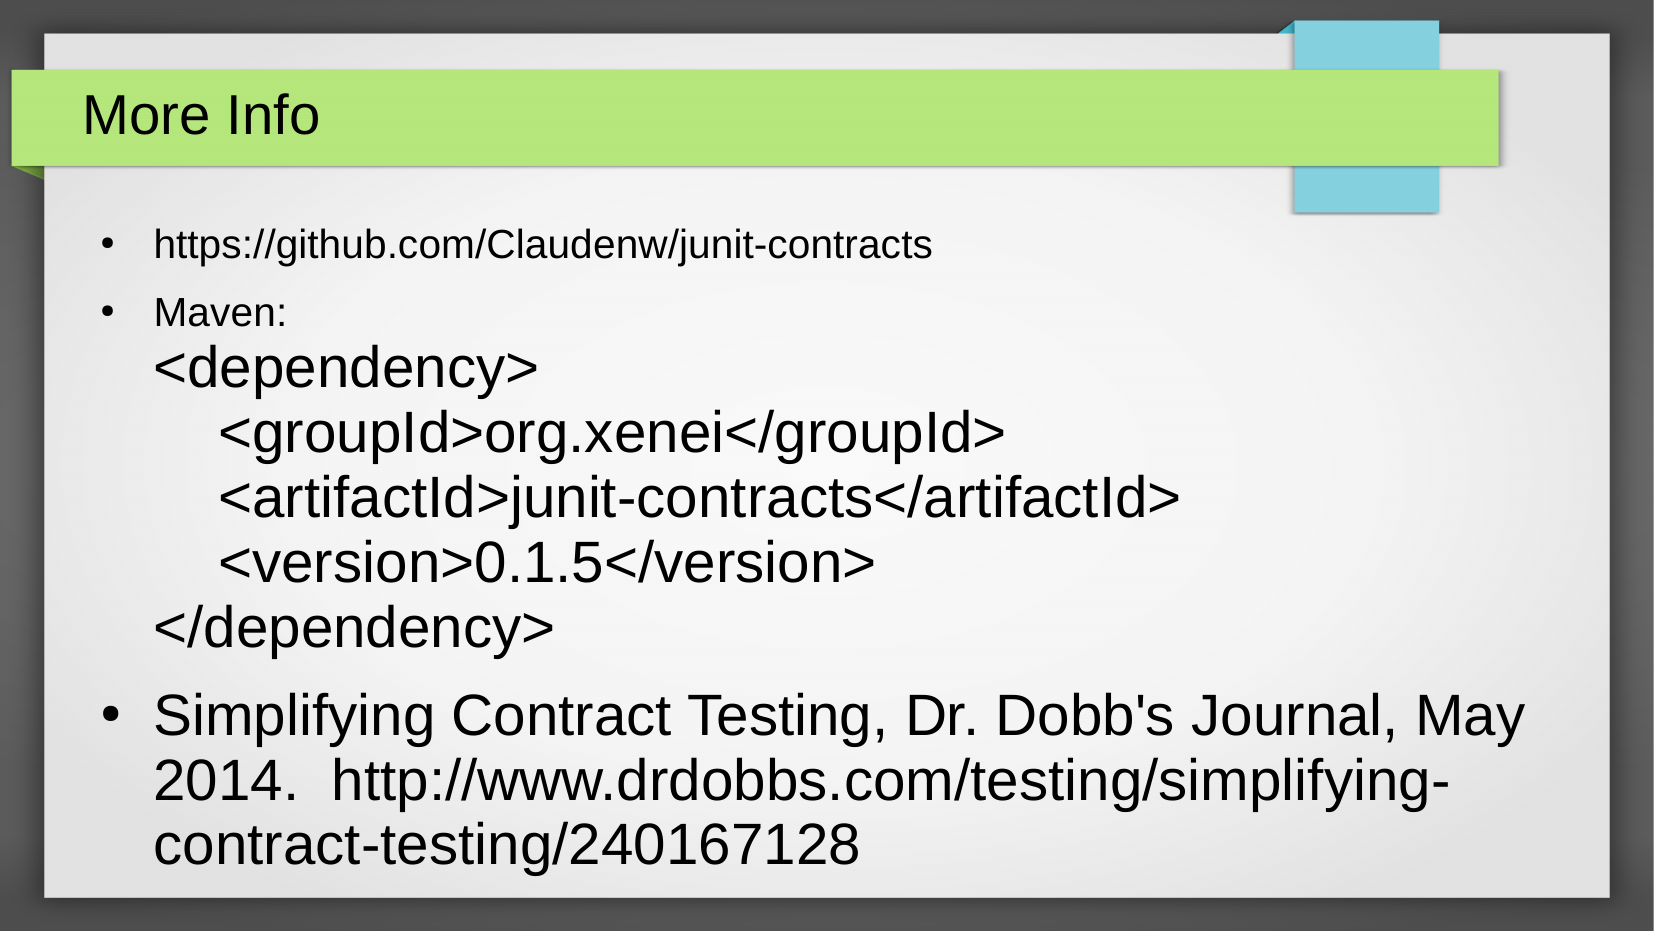

# More Info
https://github.com/Claudenw/junit-contracts
Maven:
<dependency>
 <groupId>org.xenei</groupId>
 <artifactId>junit-contracts</artifactId>
 <version>0.1.5</version>
</dependency>
Simplifying Contract Testing, Dr. Dobb's Journal, May 2014. http://www.drdobbs.com/testing/simplifying-contract-testing/240167128